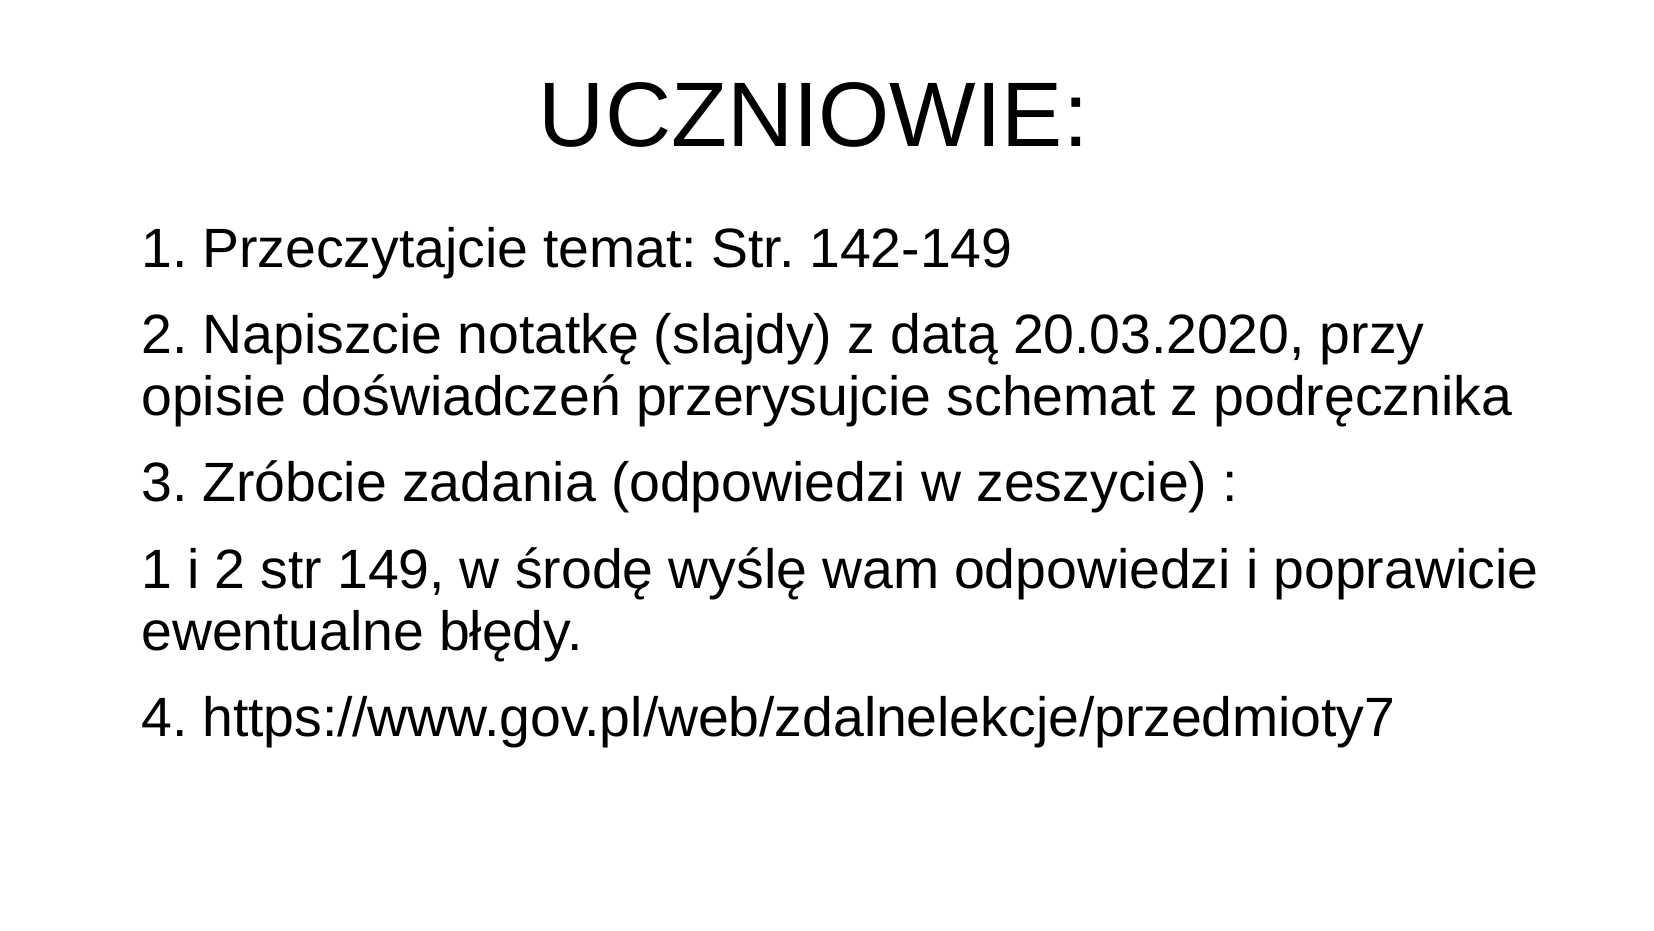

# UCZNIOWIE:
1. Przeczytajcie temat: Str. 142-149
2. Napiszcie notatkę (slajdy) z datą 20.03.2020, przy opisie doświadczeń przerysujcie schemat z podręcznika
3. Zróbcie zadania (odpowiedzi w zeszycie) :
1 i 2 str 149, w środę wyślę wam odpowiedzi i poprawicie ewentualne błędy.
4. https://www.gov.pl/web/zdalnelekcje/przedmioty7